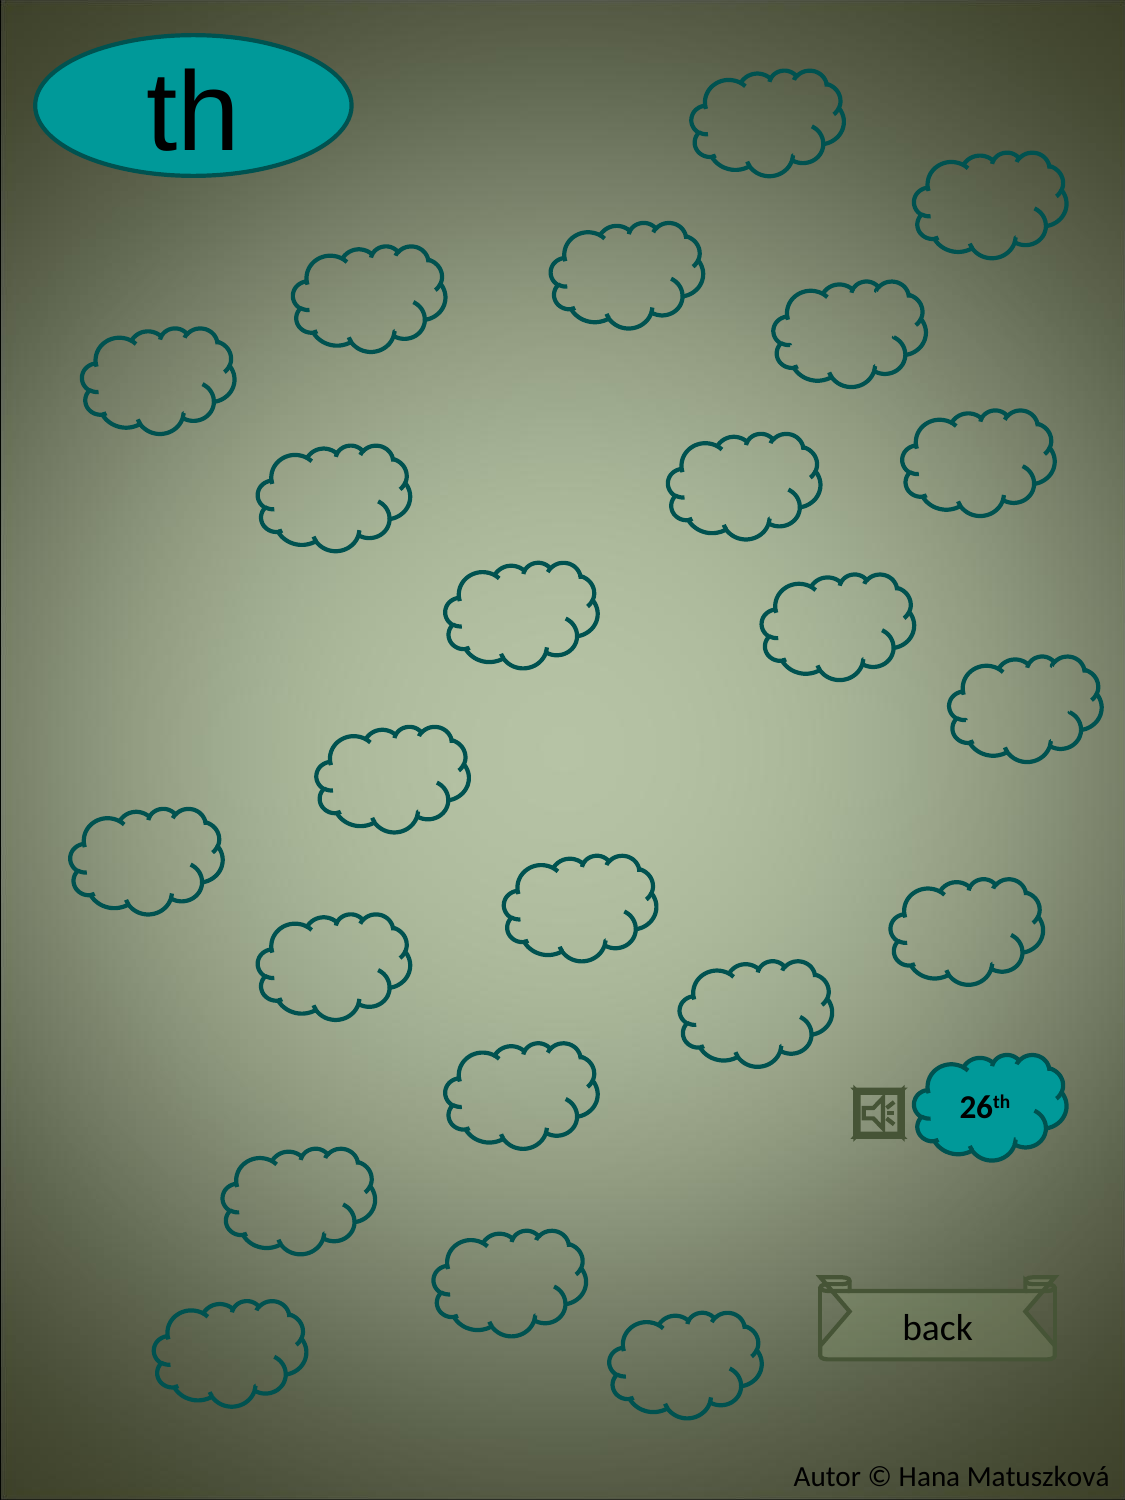

th
26th
back
Autor © Hana Matuszková